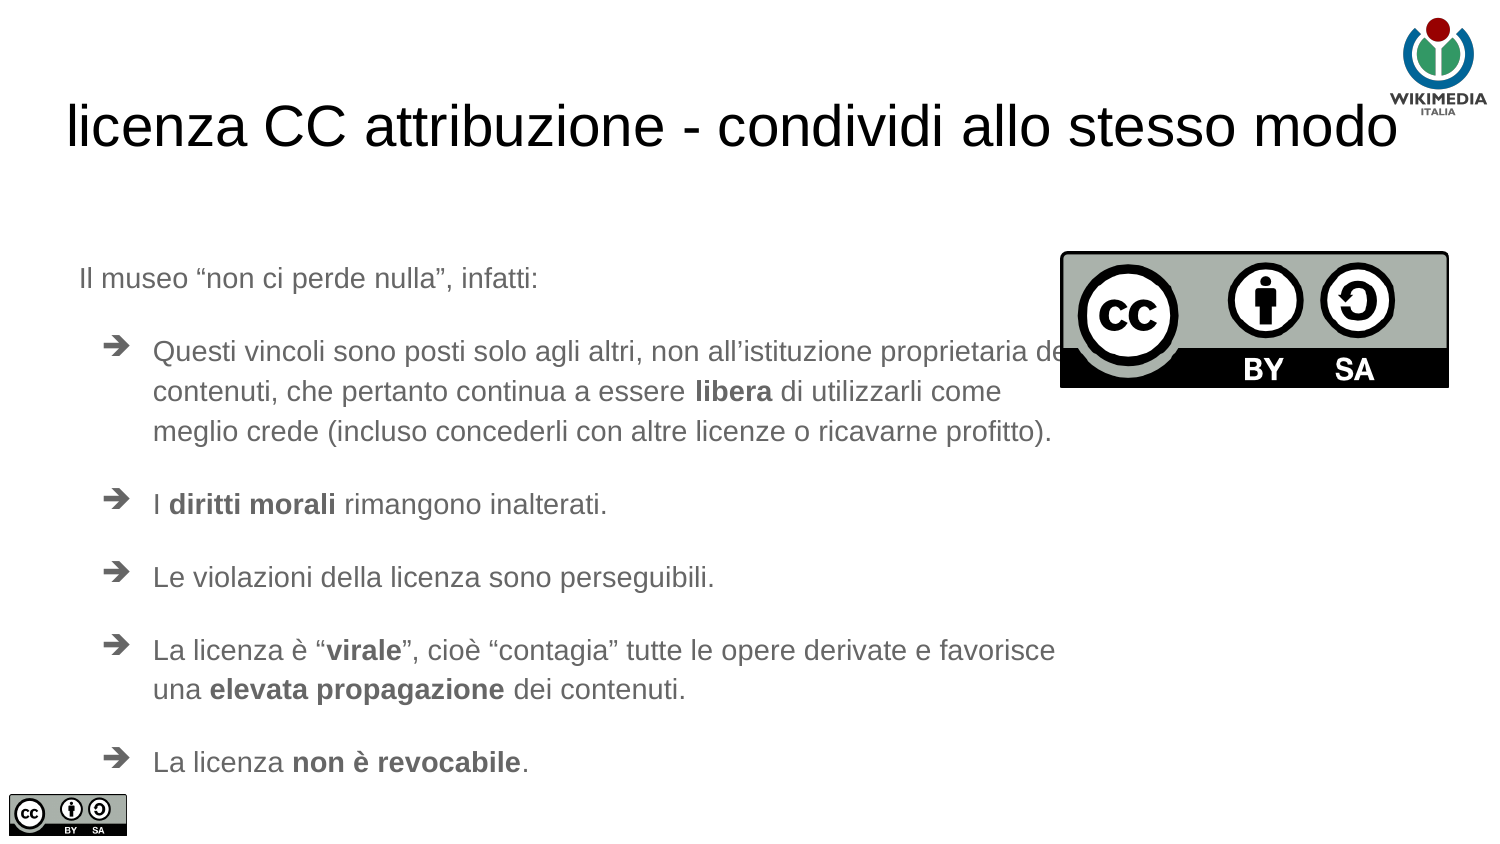

# licenza CC attribuzione - condividi allo stesso modo
Il museo “non ci perde nulla”, infatti:
Questi vincoli sono posti solo agli altri, non all’istituzione proprietaria dei contenuti, che pertanto continua a essere libera di utilizzarli come meglio crede (incluso concederli con altre licenze o ricavarne profitto).
I diritti morali rimangono inalterati.
Le violazioni della licenza sono perseguibili.
La licenza è “virale”, cioè “contagia” tutte le opere derivate e favorisce una elevata propagazione dei contenuti.
La licenza non è revocabile.